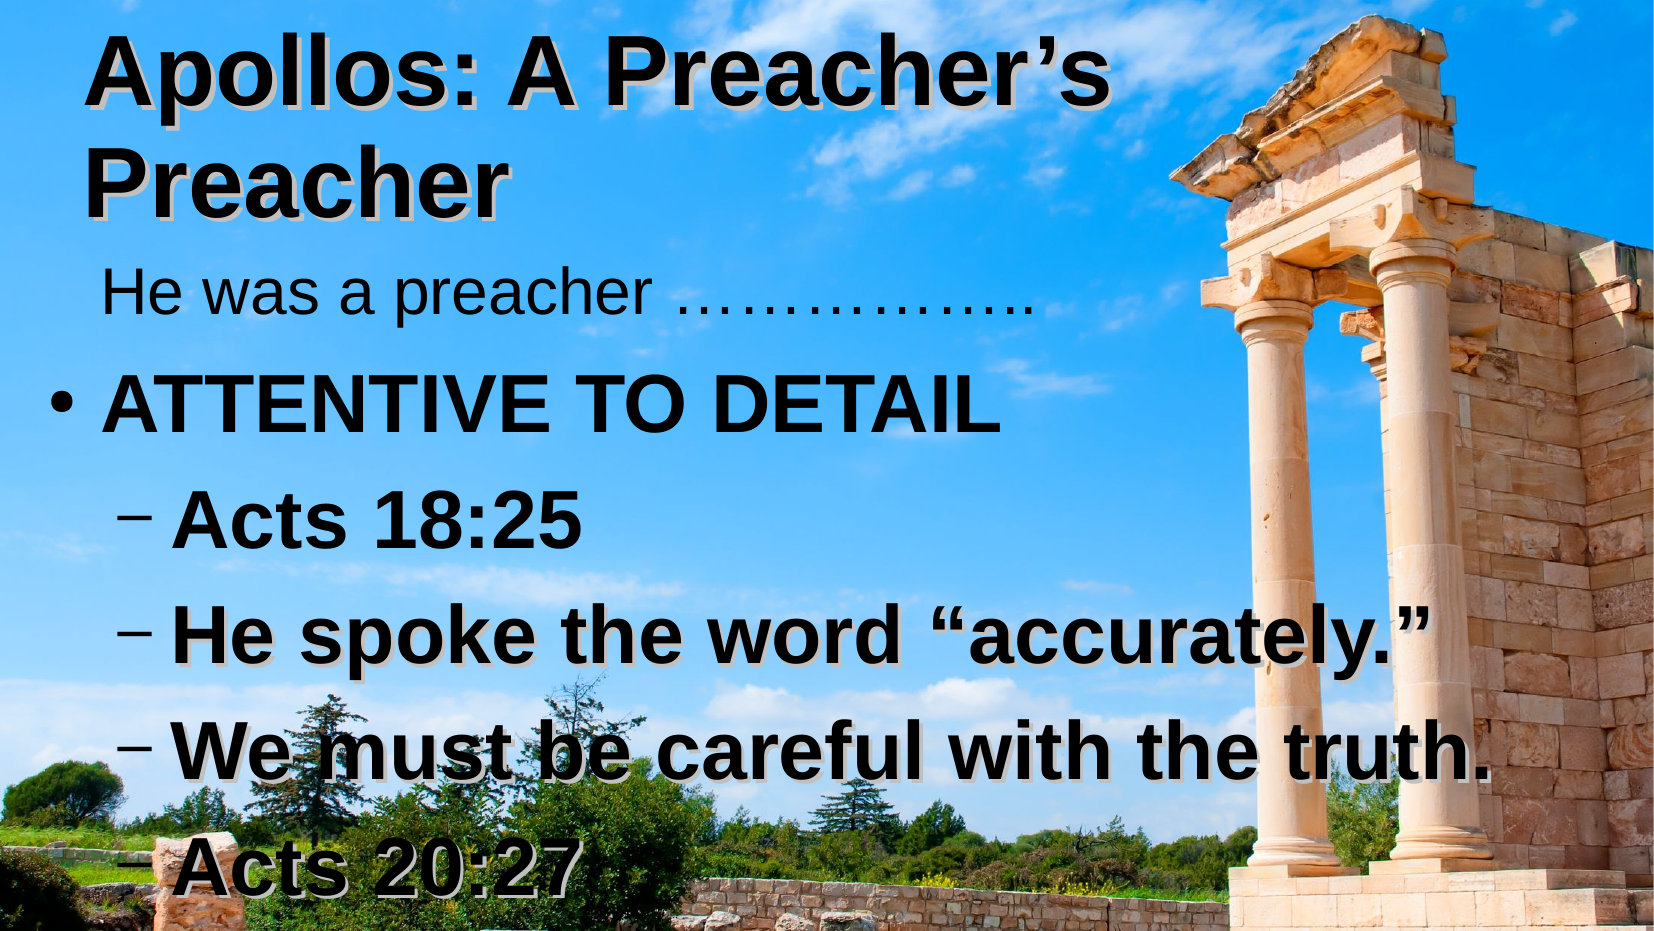

# Apollos: A Preacher’s Preacher
He was a preacher ……………..
ATTENTIVE TO DETAIL
Acts 18:25
He spoke the word “accurately.”
We must be careful with the truth.
Acts 20:27